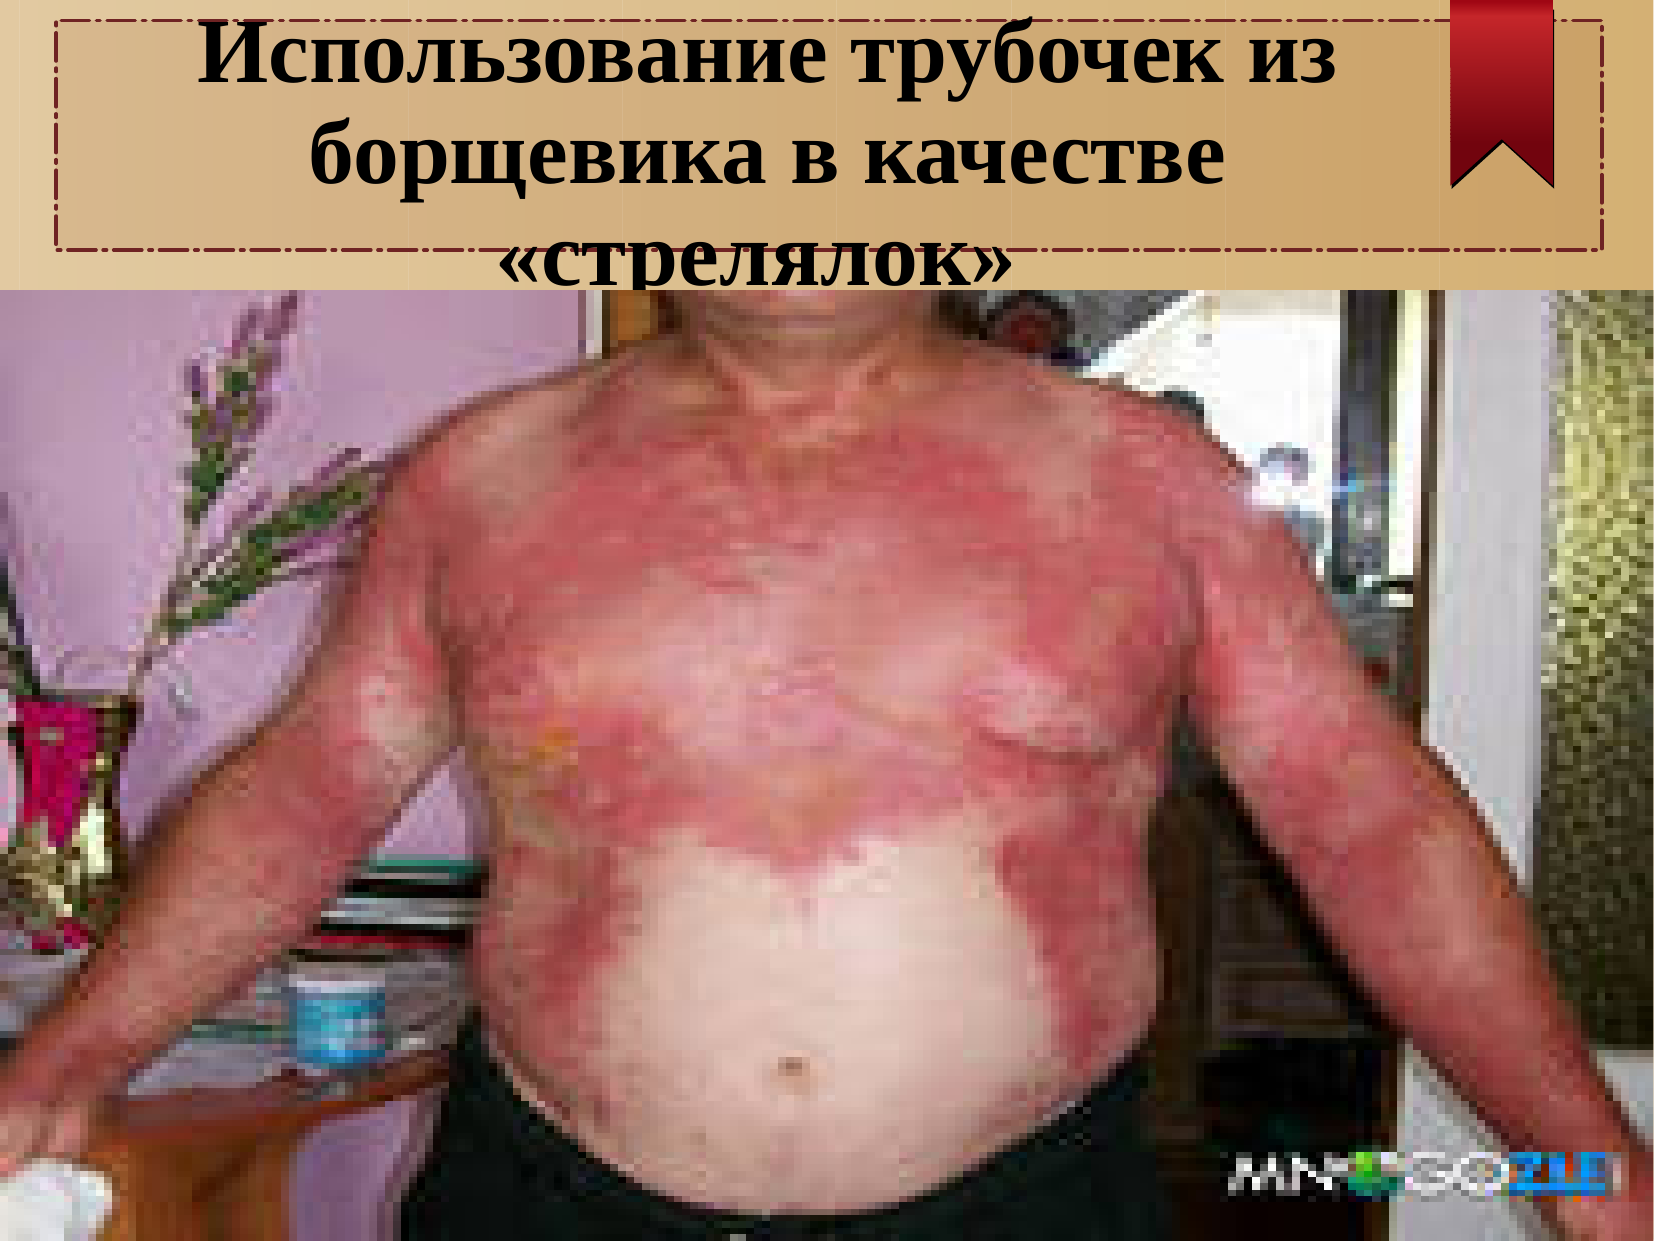

# Использование трубочек из борщевика в качестве «стрелялок»